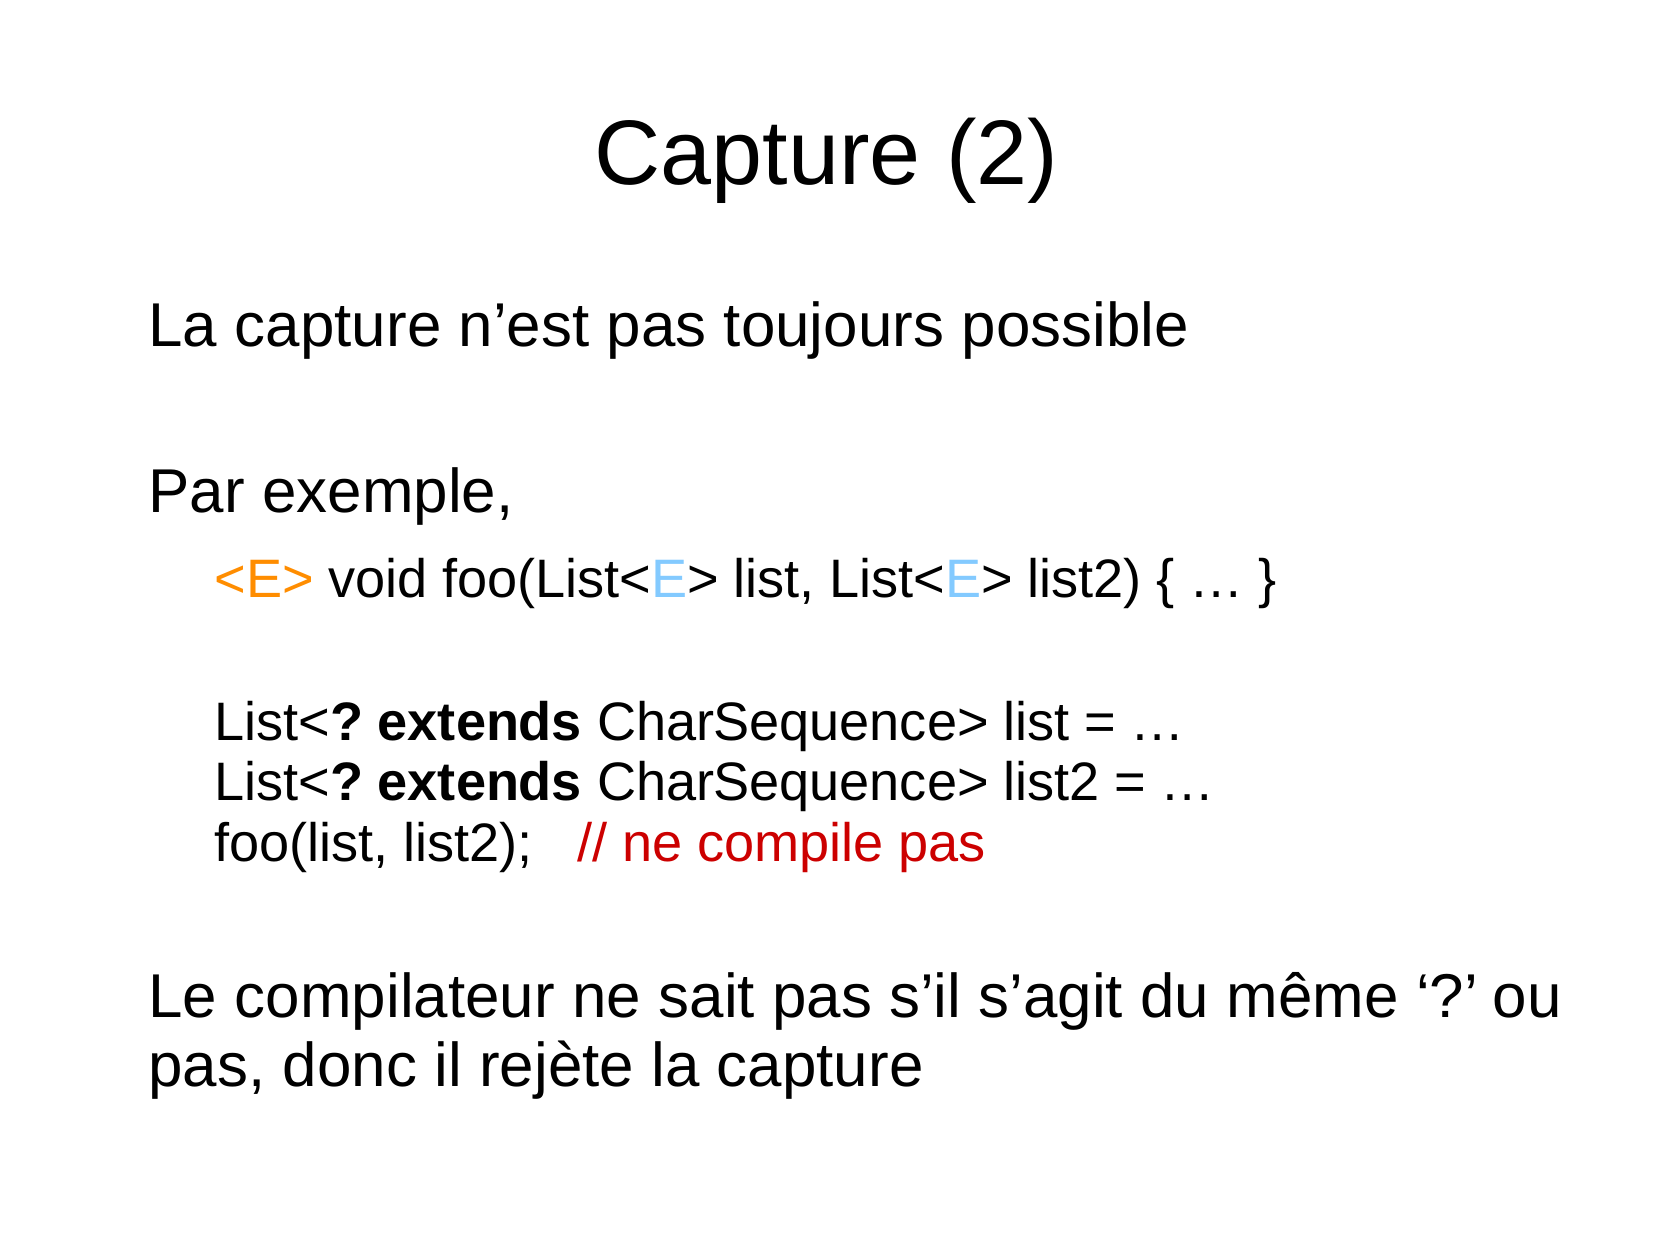

# Capture (2)
La capture n’est pas toujours possible
Par exemple,
<E> void foo(List<E> list, List<E> list2) { … }
List<? extends CharSequence> list = …
List<? extends CharSequence> list2 = …
foo(list, list2); // ne compile pas
Le compilateur ne sait pas s’il s’agit du même ‘?’ ou pas, donc il rejète la capture